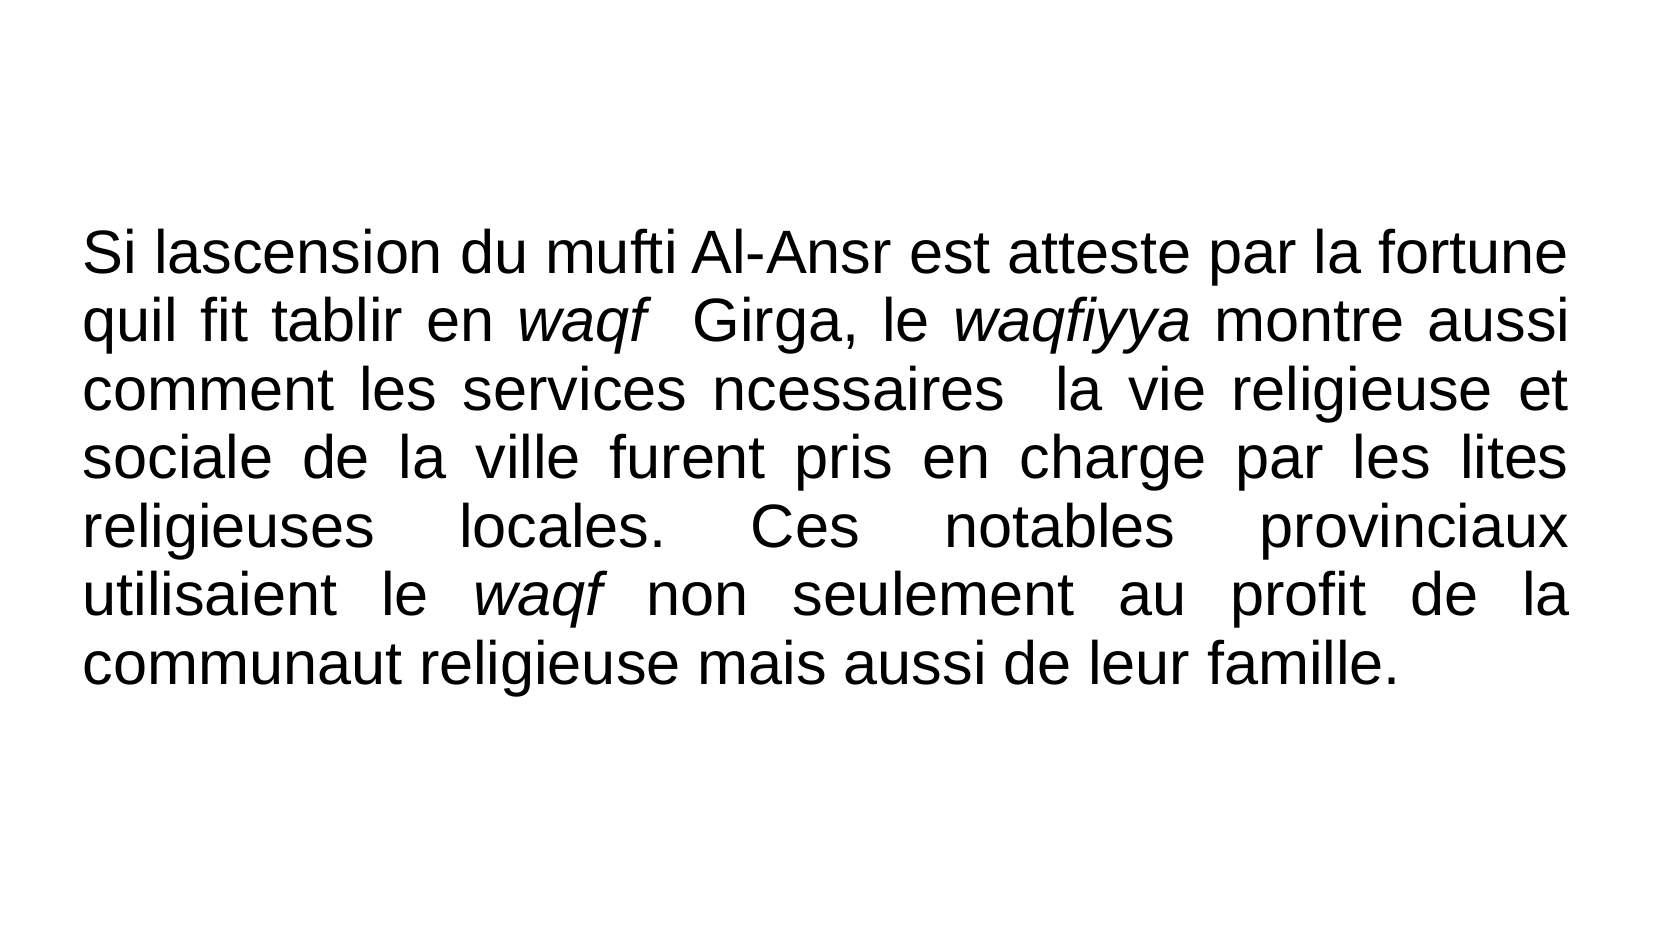

#
Si lascension du mufti Al-Ansr est atteste par la fortune quil fit tablir en waqf Girga, le waqfiyya montre aussi comment les services ncessaires la vie religieuse et sociale de la ville furent pris en charge par les lites religieuses locales. Ces notables provinciaux utilisaient le waqf non seulement au profit de la communaut religieuse mais aussi de leur famille.